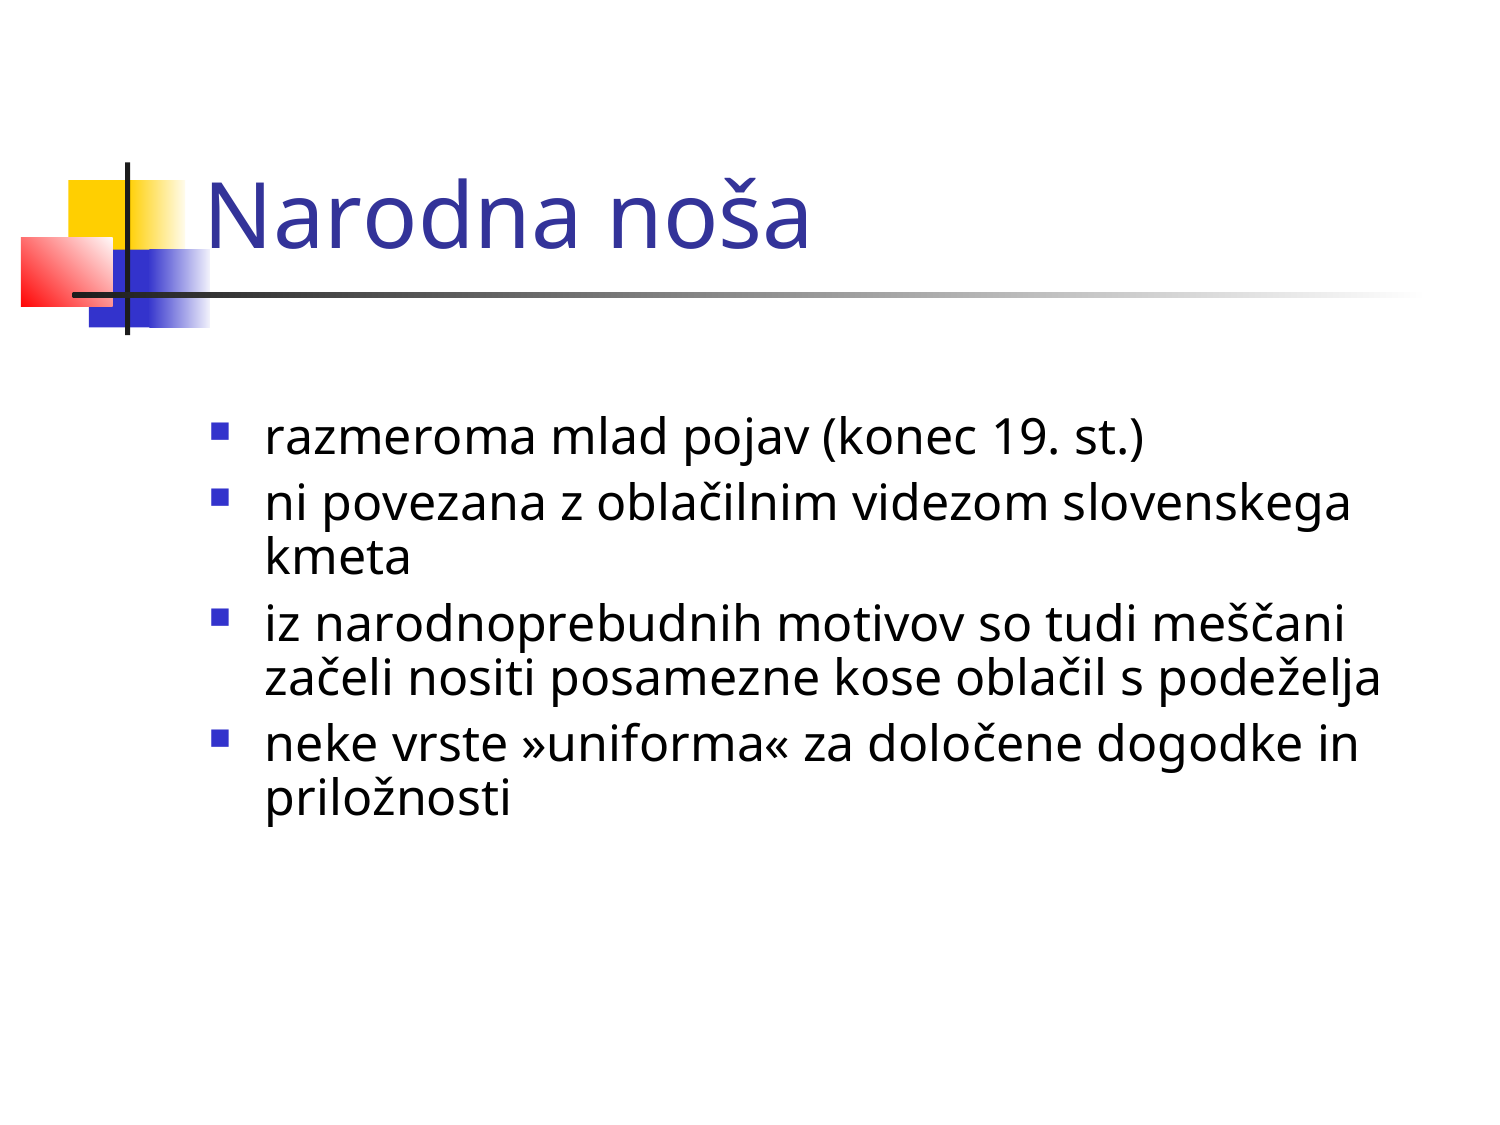

# Narodna noša
razmeroma mlad pojav (konec 19. st.)
ni povezana z oblačilnim videzom slovenskega kmeta
iz narodnoprebudnih motivov so tudi meščani začeli nositi posamezne kose oblačil s podeželja
neke vrste »uniforma« za določene dogodke in priložnosti